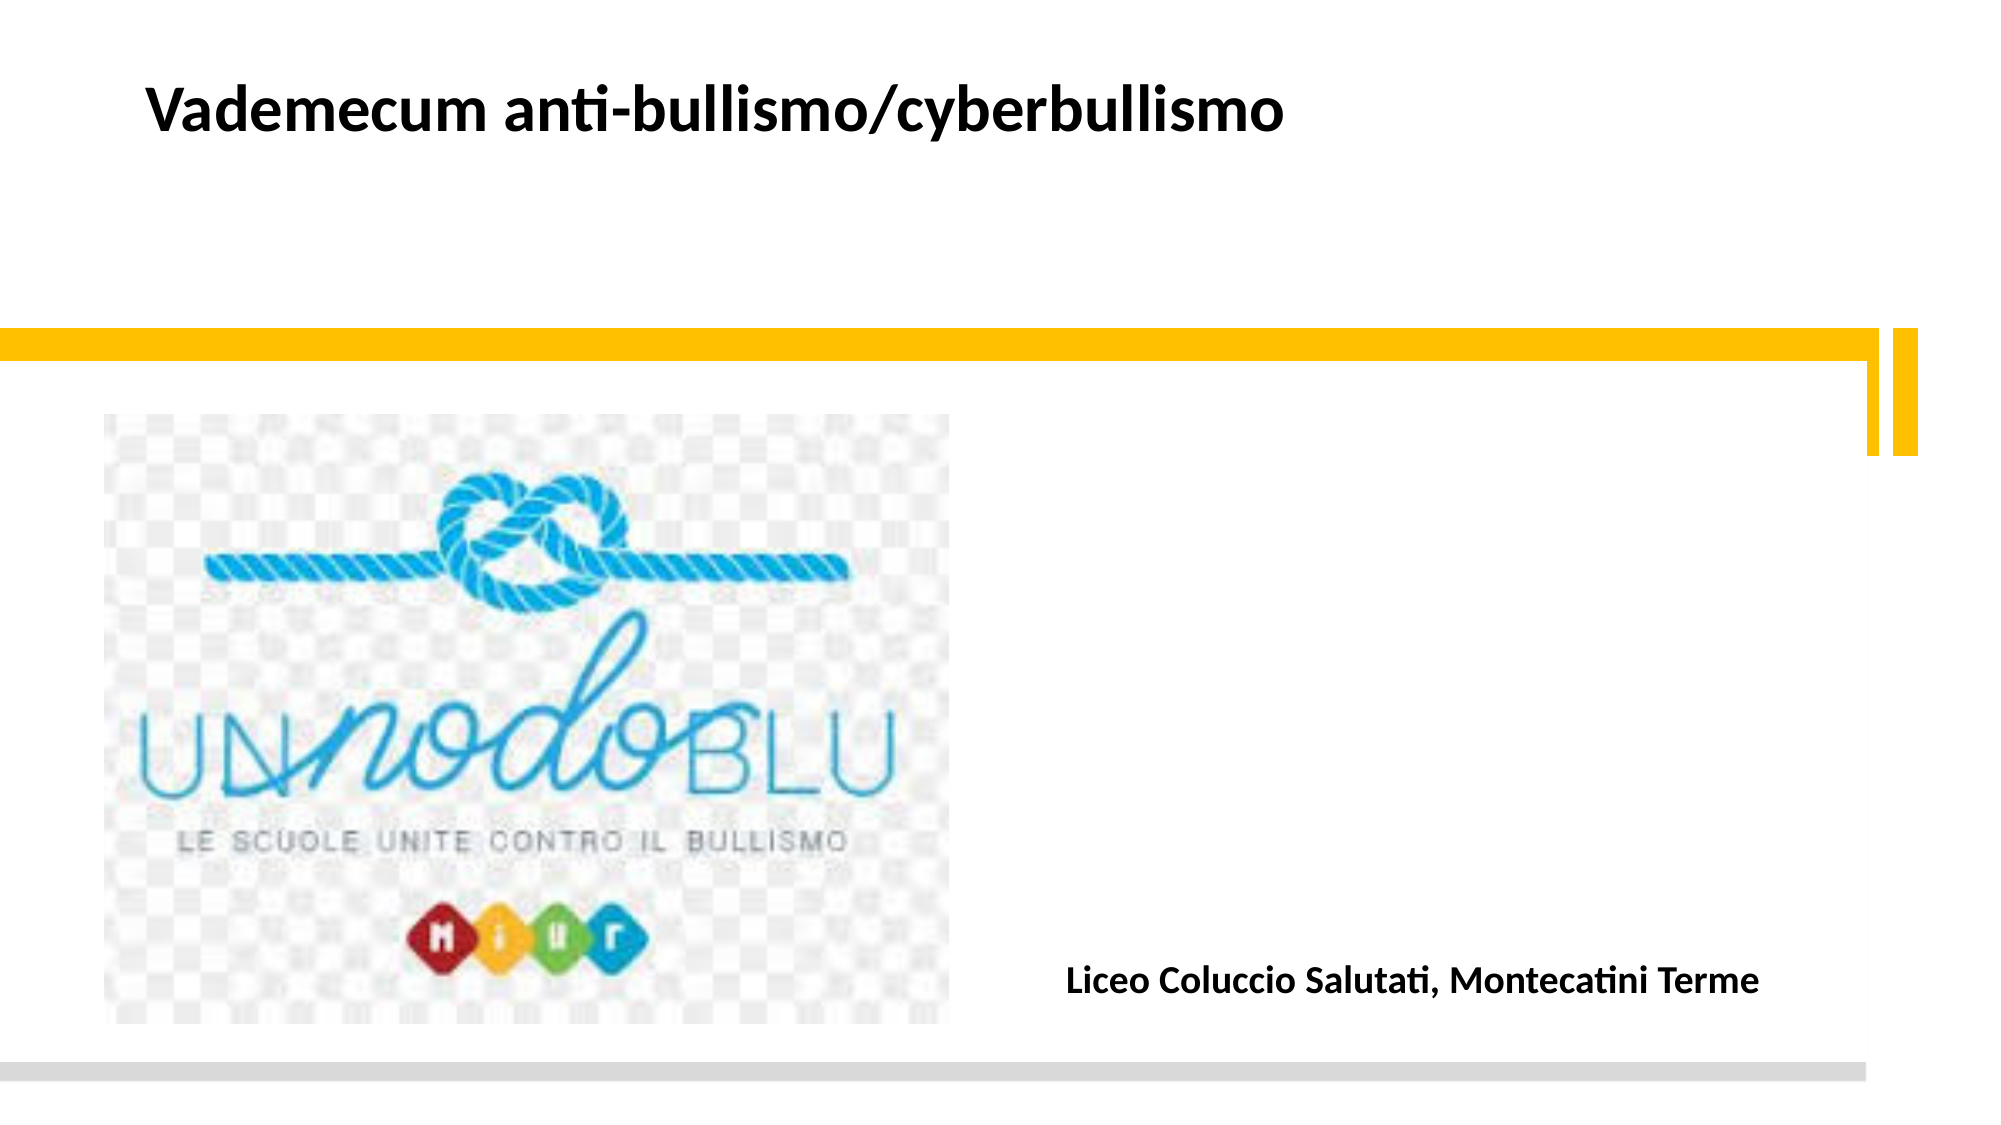

# Vademecum anti-bullismo/cyberbullismo
Liceo Coluccio Salutati, Montecatini Terme